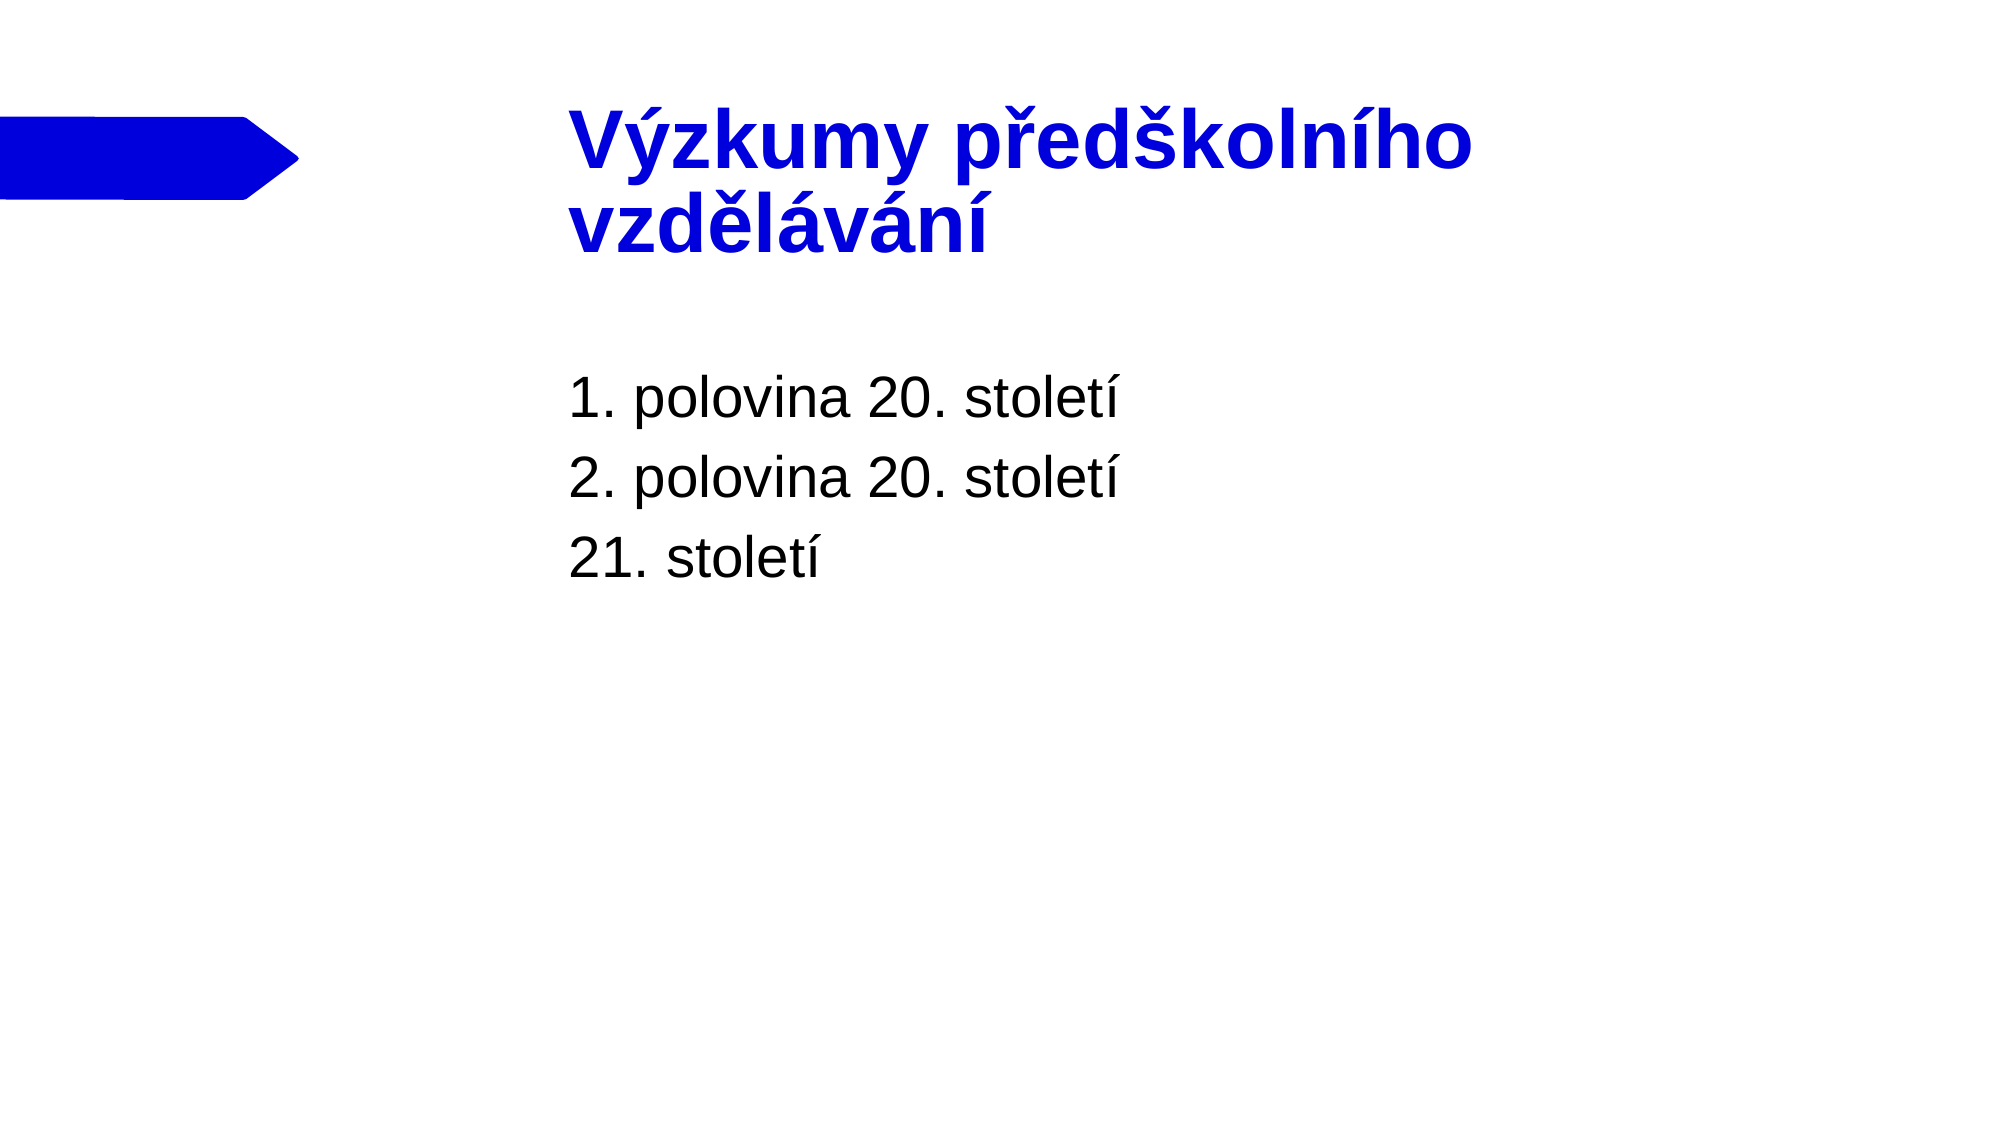

# Výzkumy předškolního vzdělávání
1. polovina 20. století
2. polovina 20. století
21. století